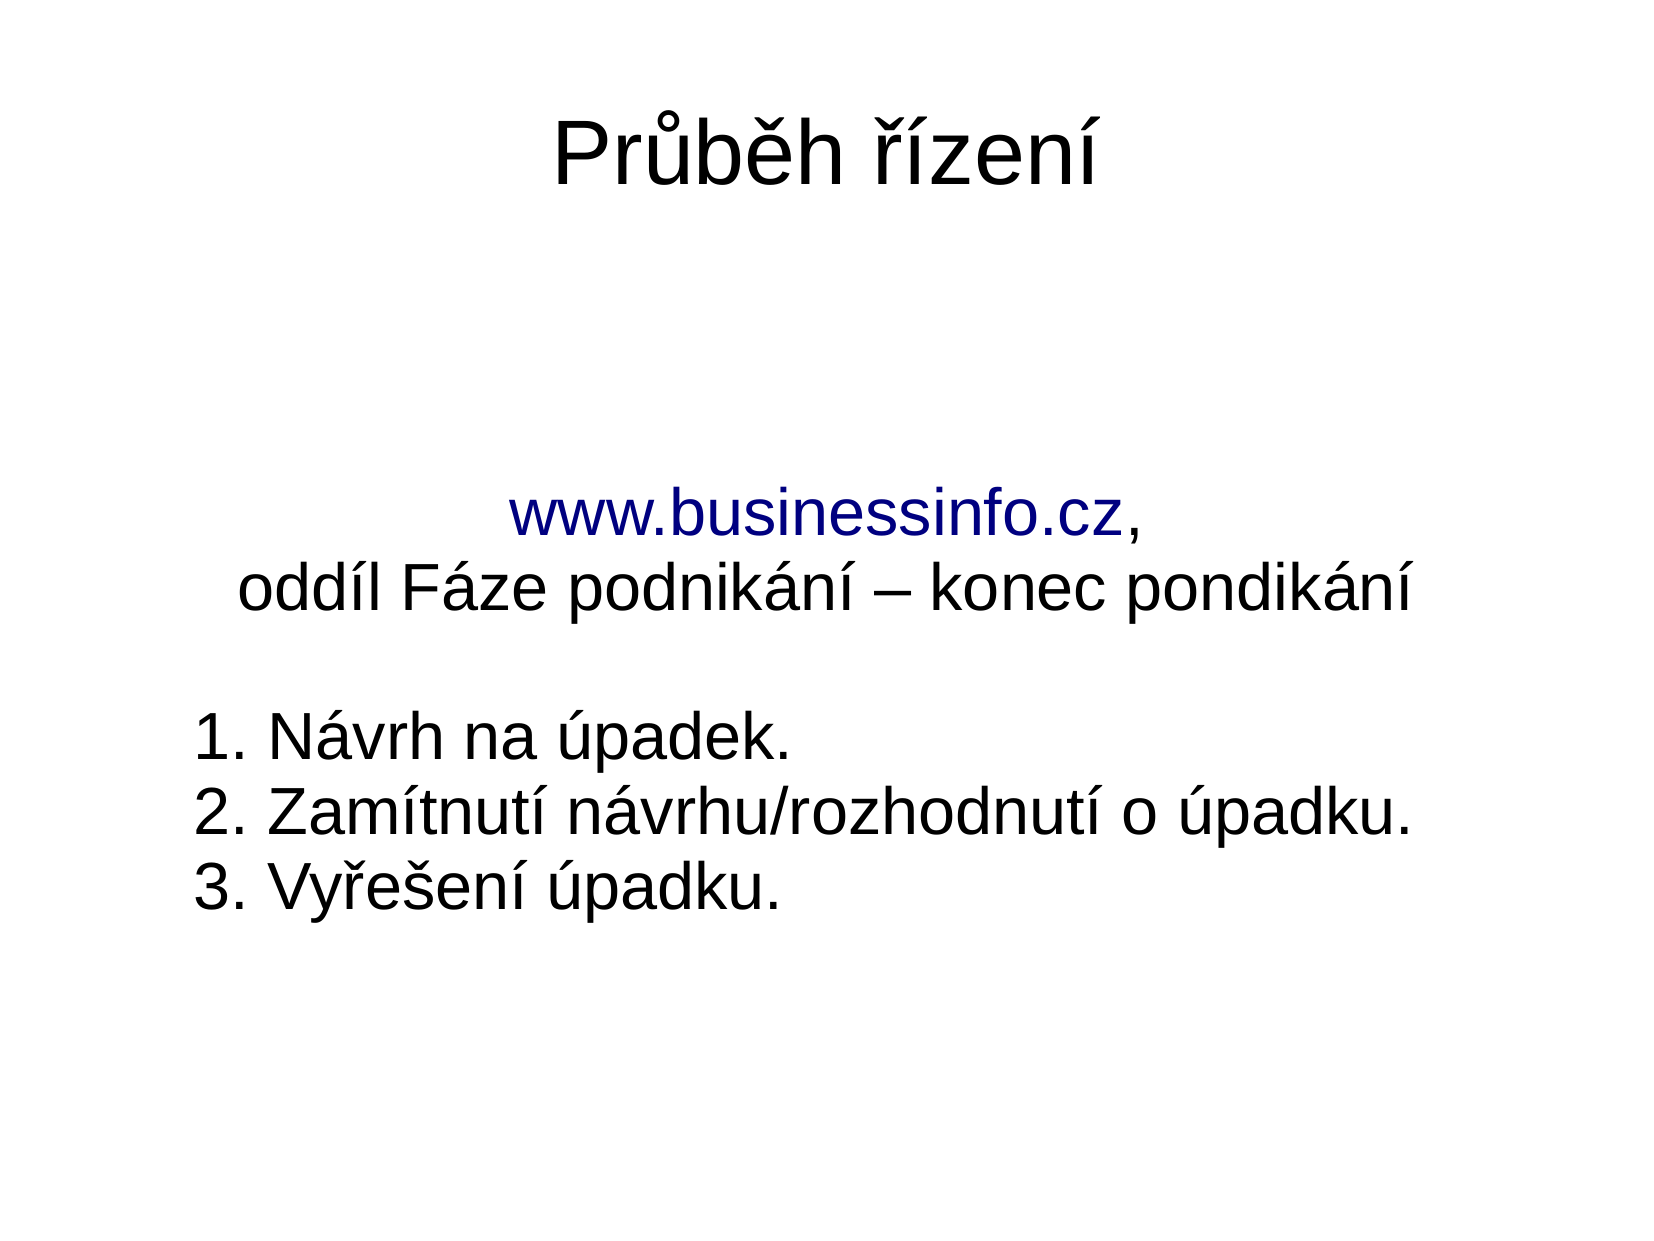

# Průběh řízení
www.businessinfo.cz,
oddíl Fáze podnikání – konec pondikání
 1. Návrh na úpadek.
 2. Zamítnutí návrhu/rozhodnutí o úpadku.
 3. Vyřešení úpadku.